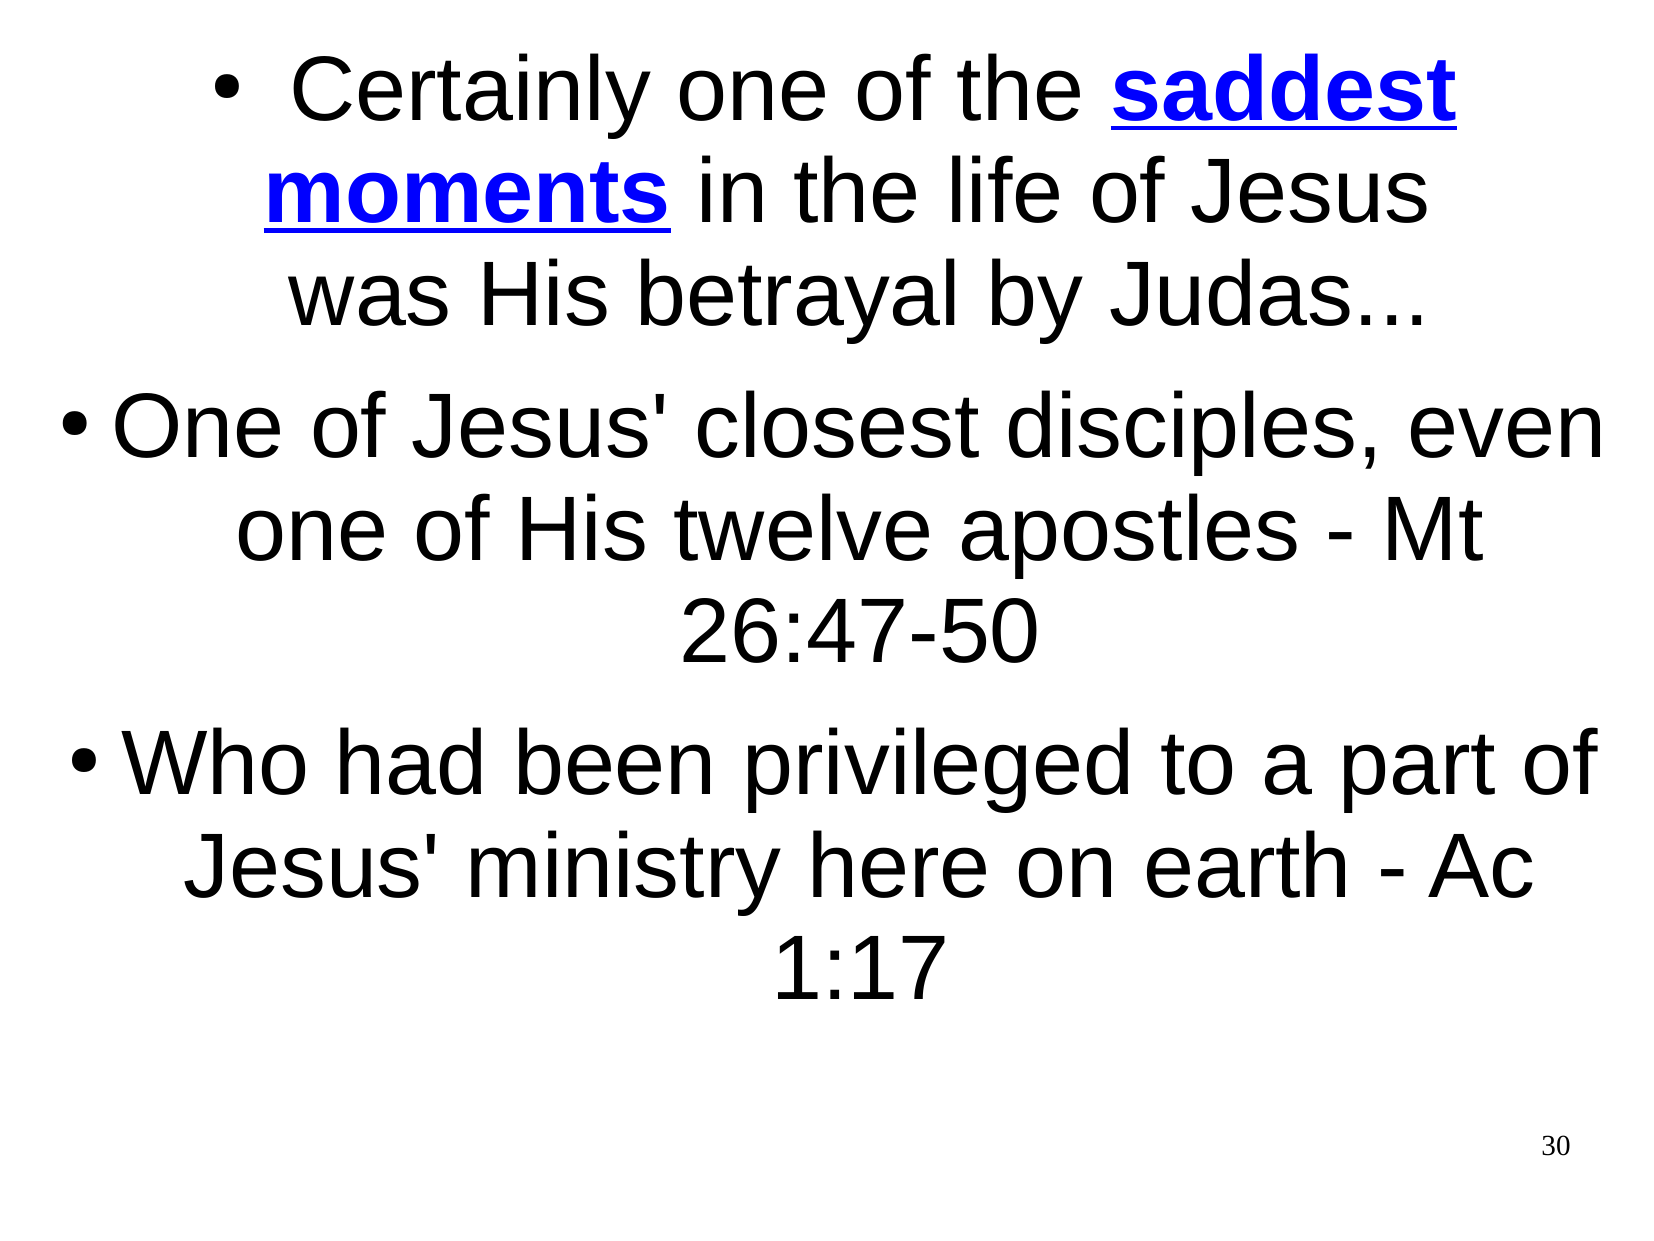

# Certainly one of the saddest moments in the life of Jesus was His betrayal by Judas...
One of Jesus' closest disciples, even one of His twelve apostles - Mt 26:47-50
Who had been privileged to a part of Jesus' ministry here on earth - Ac 1:17
30